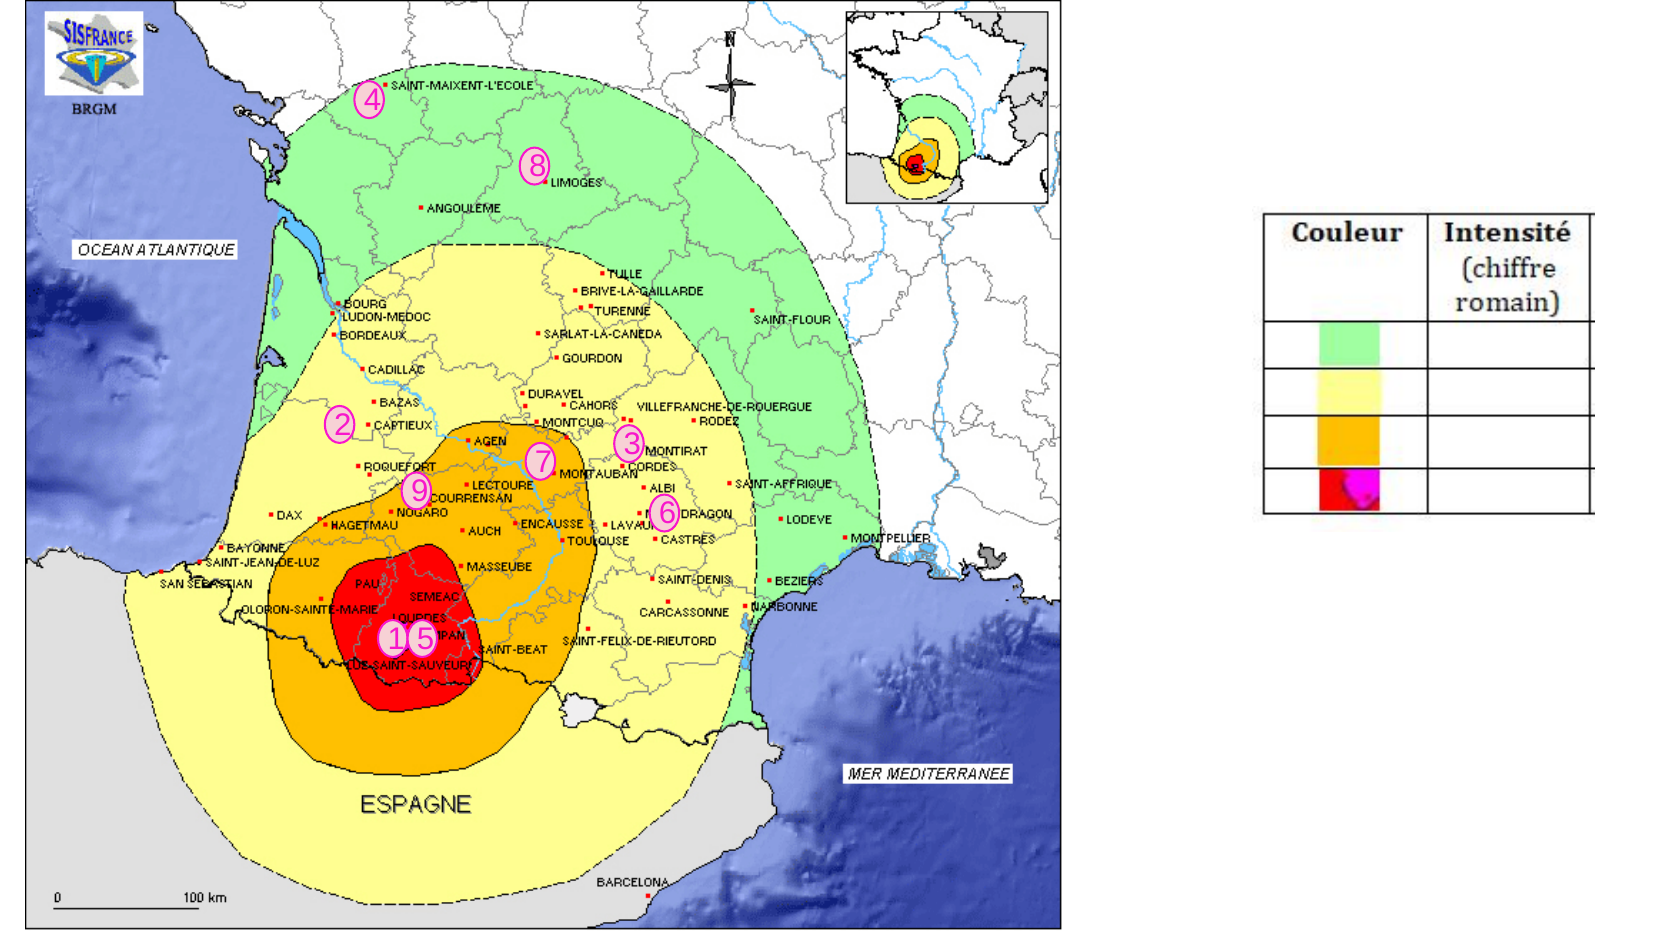

4
8
2
3
7
9
6
1
5